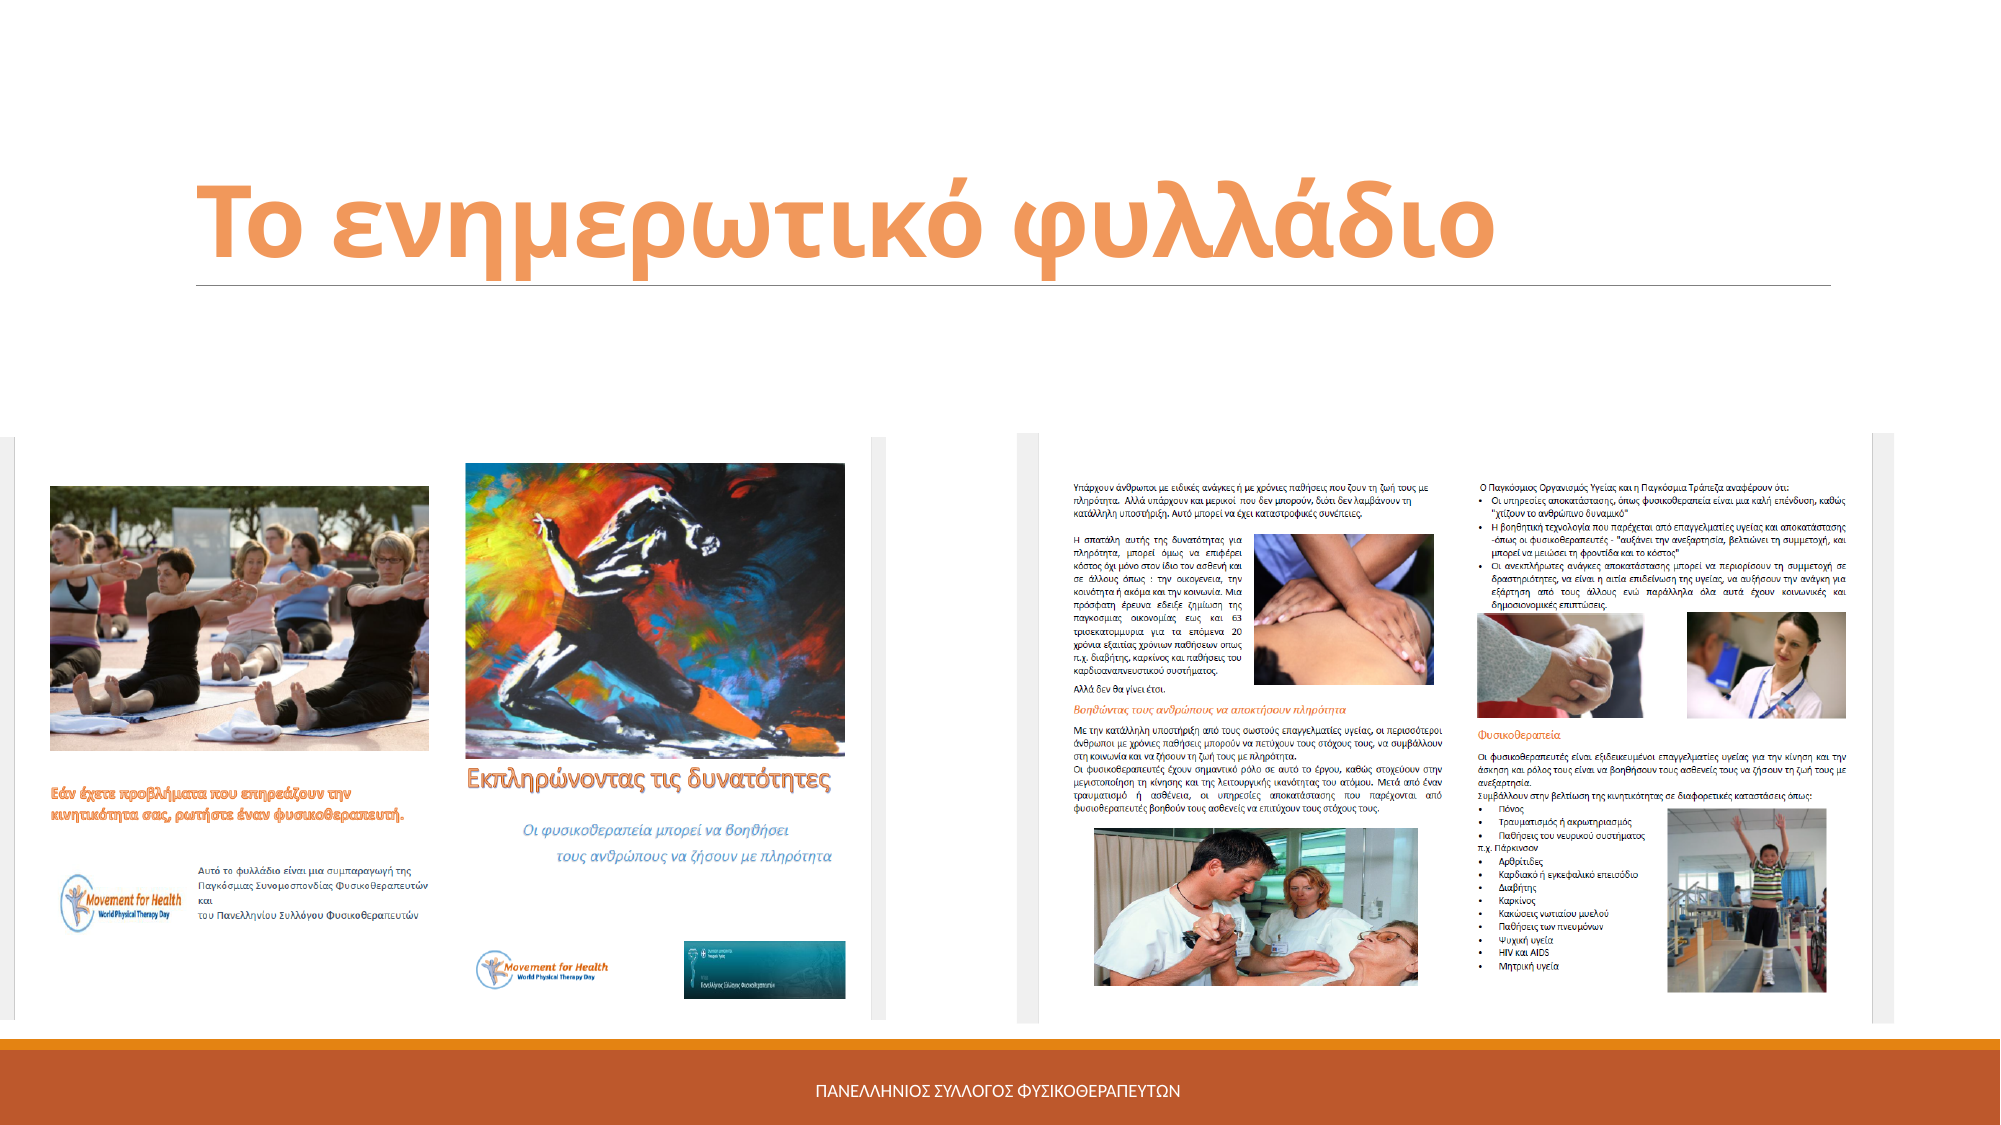

# Το ενημερωτικό φυλλάδιο
ΠΑΝΕΛΛΗΝΙΟΣ ΣΥΛΛΟΓΟΣ ΦΥΣΙΚΟΘΕΡΑΠΕΥΤΩΝ